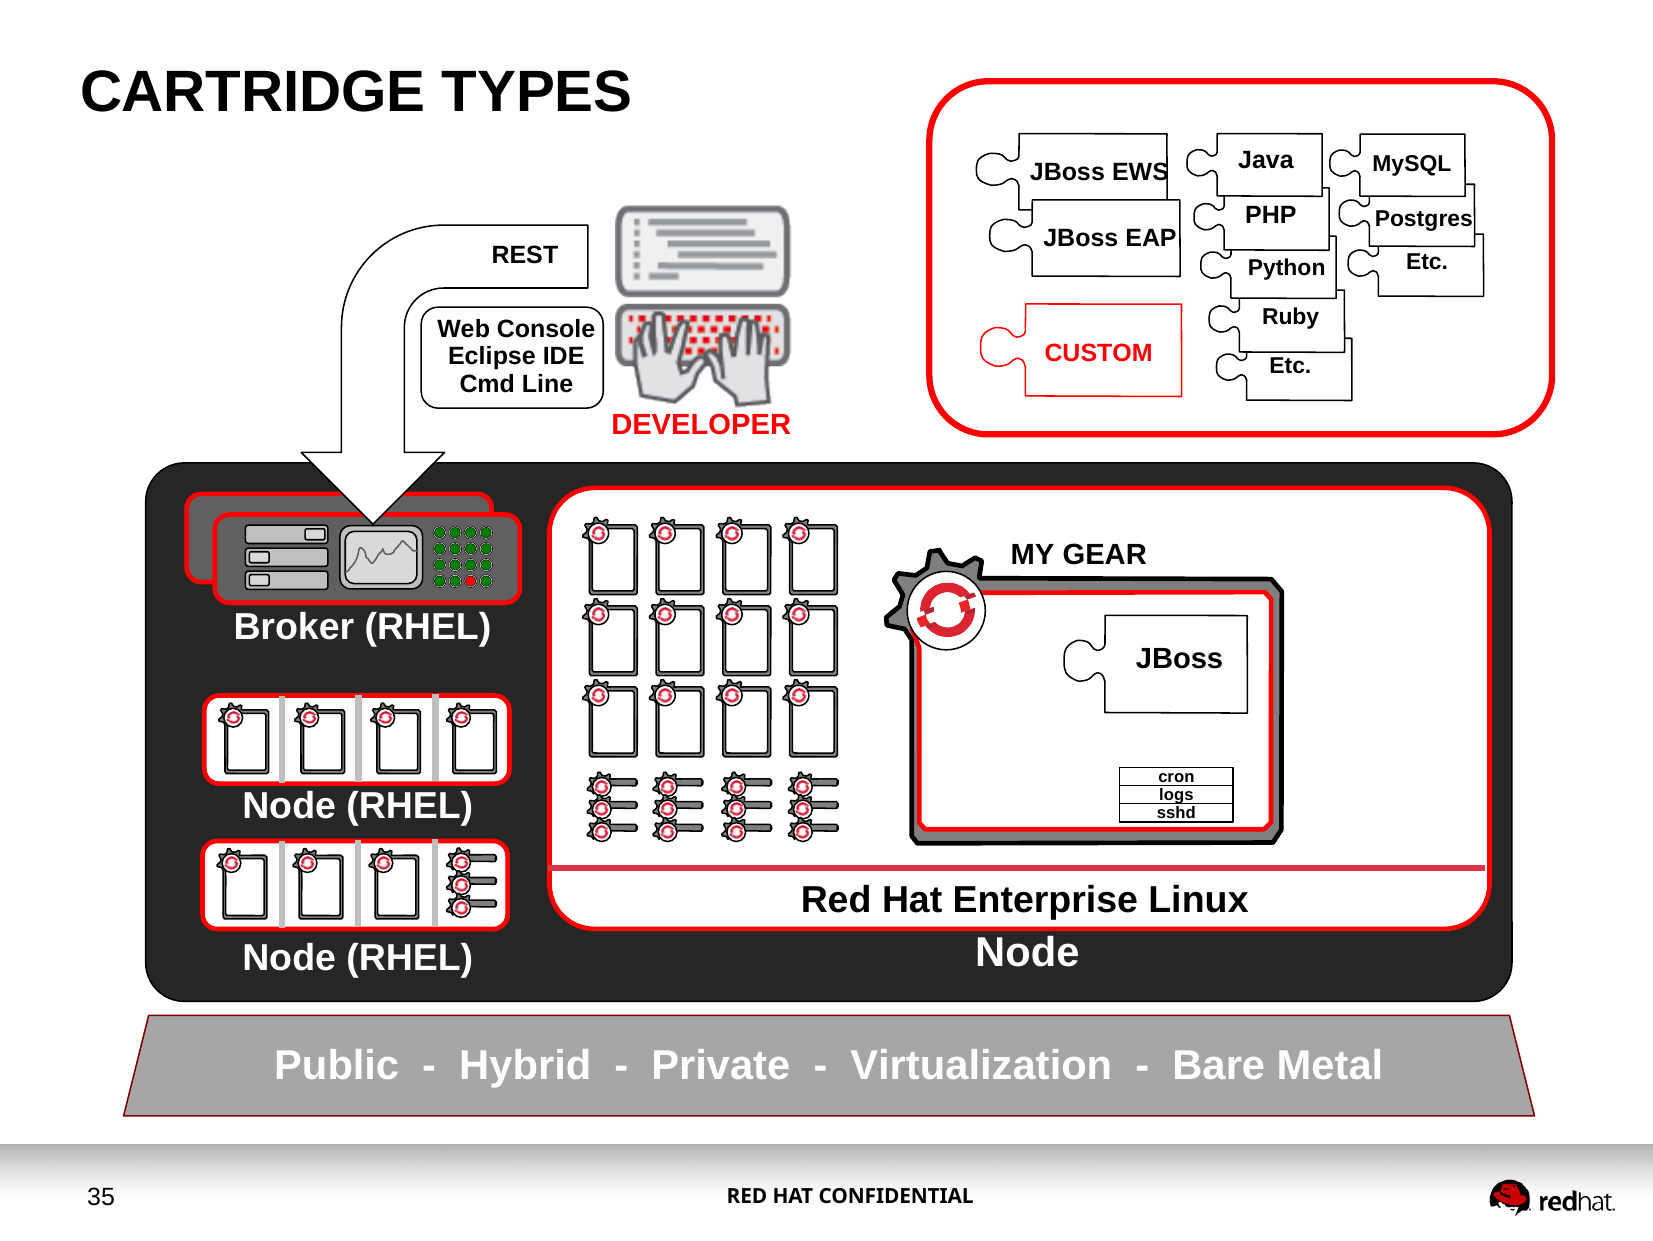

CARTRIDGE TYPES
JBoss EWS
Java
MySQL
Postgres
PHP
JBoss EAP
REST
Web Console
Eclipse IDE
Cmd Line
Etc.
Python
Ruby
CUSTOM
Etc.
DEVELOPER
RHEL
MY GEAR
Broker (RHEL)
JBoss
cron
Node (RHEL)
logs
sshd
Red Hat Enterprise Linux
Node
Node (RHEL)
Public - Hybrid - Private - Virtualization - Bare Metal